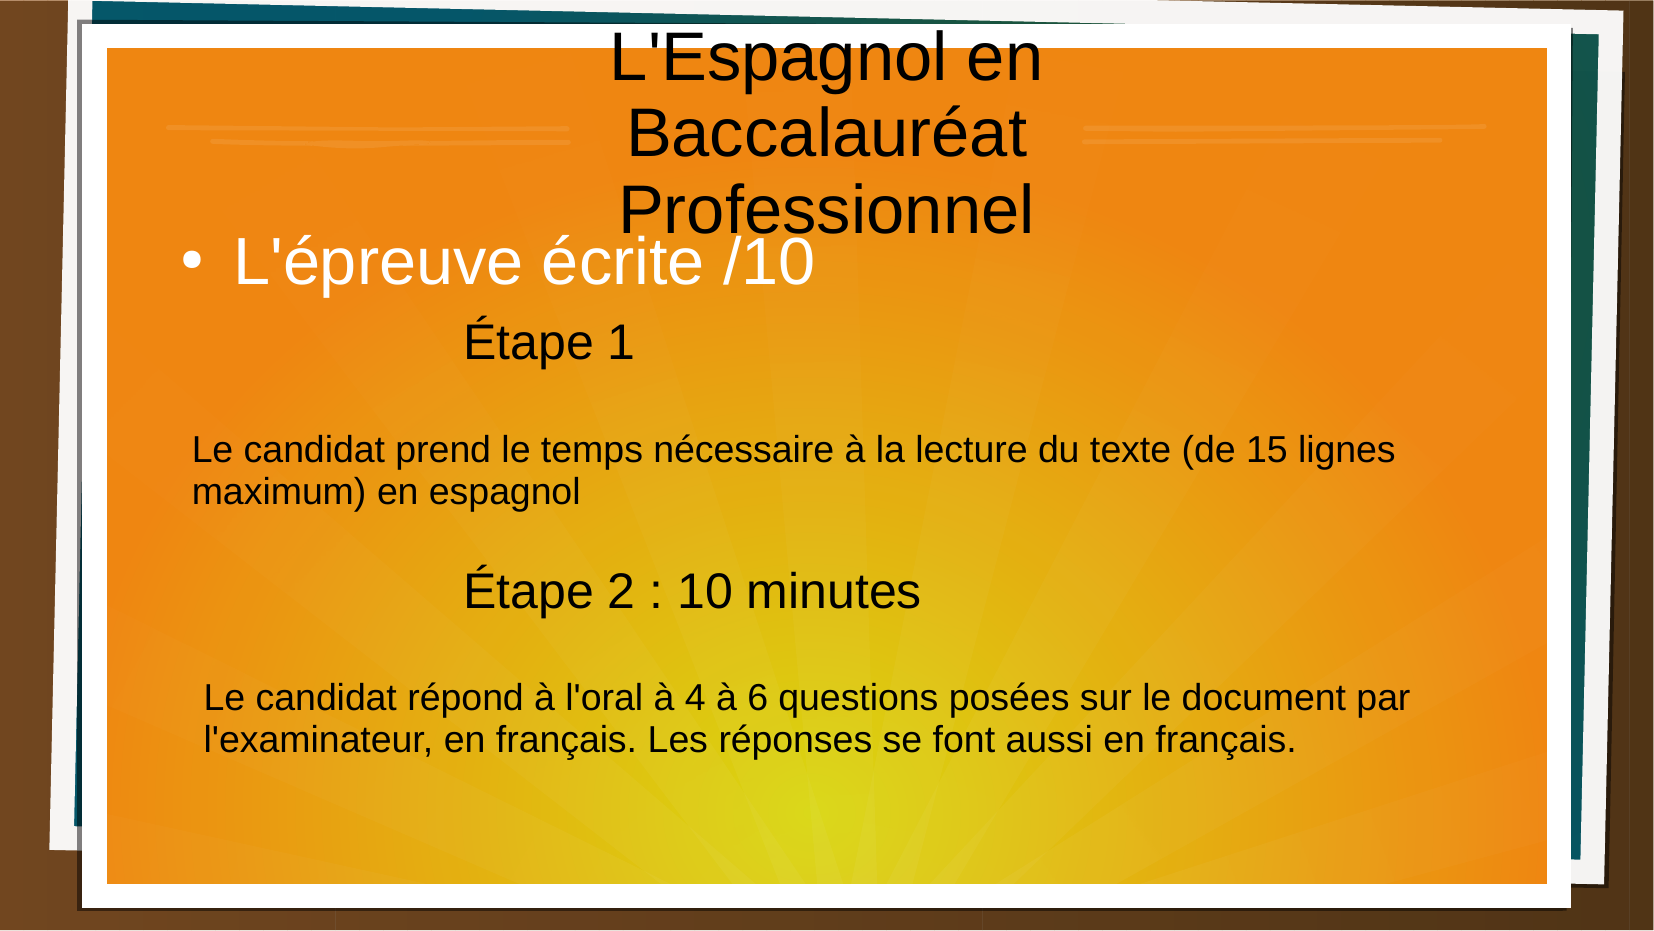

# L'Espagnol en Baccalauréat Professionnel
L'épreuve écrite /10
Étape 1
Le candidat prend le temps nécessaire à la lecture du texte (de 15 lignes maximum) en espagnol
Étape 2 : 10 minutes
Le candidat répond à l'oral à 4 à 6 questions posées sur le document par l'examinateur, en français. Les réponses se font aussi en français.